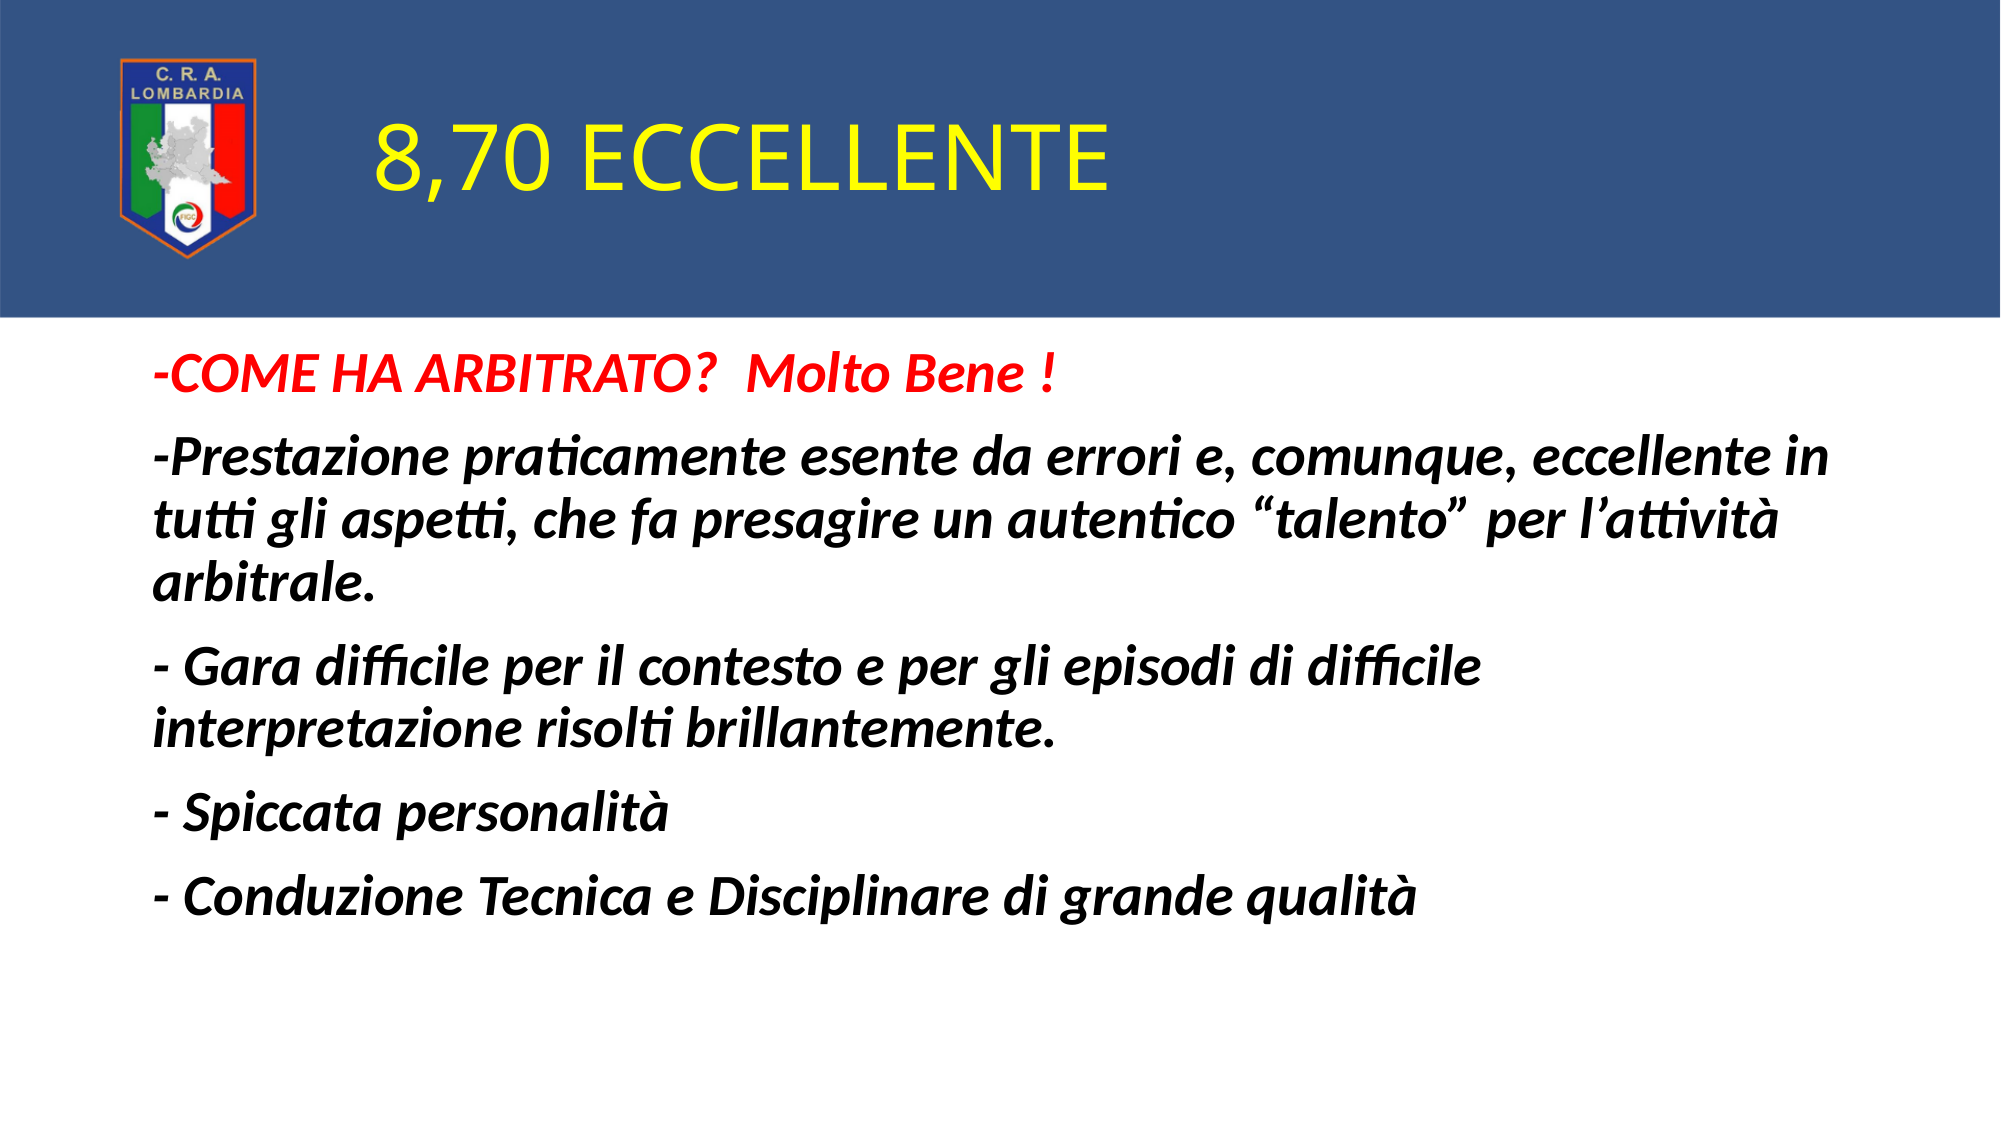

8,70 ECCELLENTE
# -COME HA ARBITRATO? Molto Bene !
-Prestazione praticamente esente da errori e, comunque, eccellente in tutti gli aspetti, che fa presagire un autentico “talento” per l’attività arbitrale.
- Gara difficile per il contesto e per gli episodi di difficile interpretazione risolti brillantemente.
- Spiccata personalità
- Conduzione Tecnica e Disciplinare di grande qualità